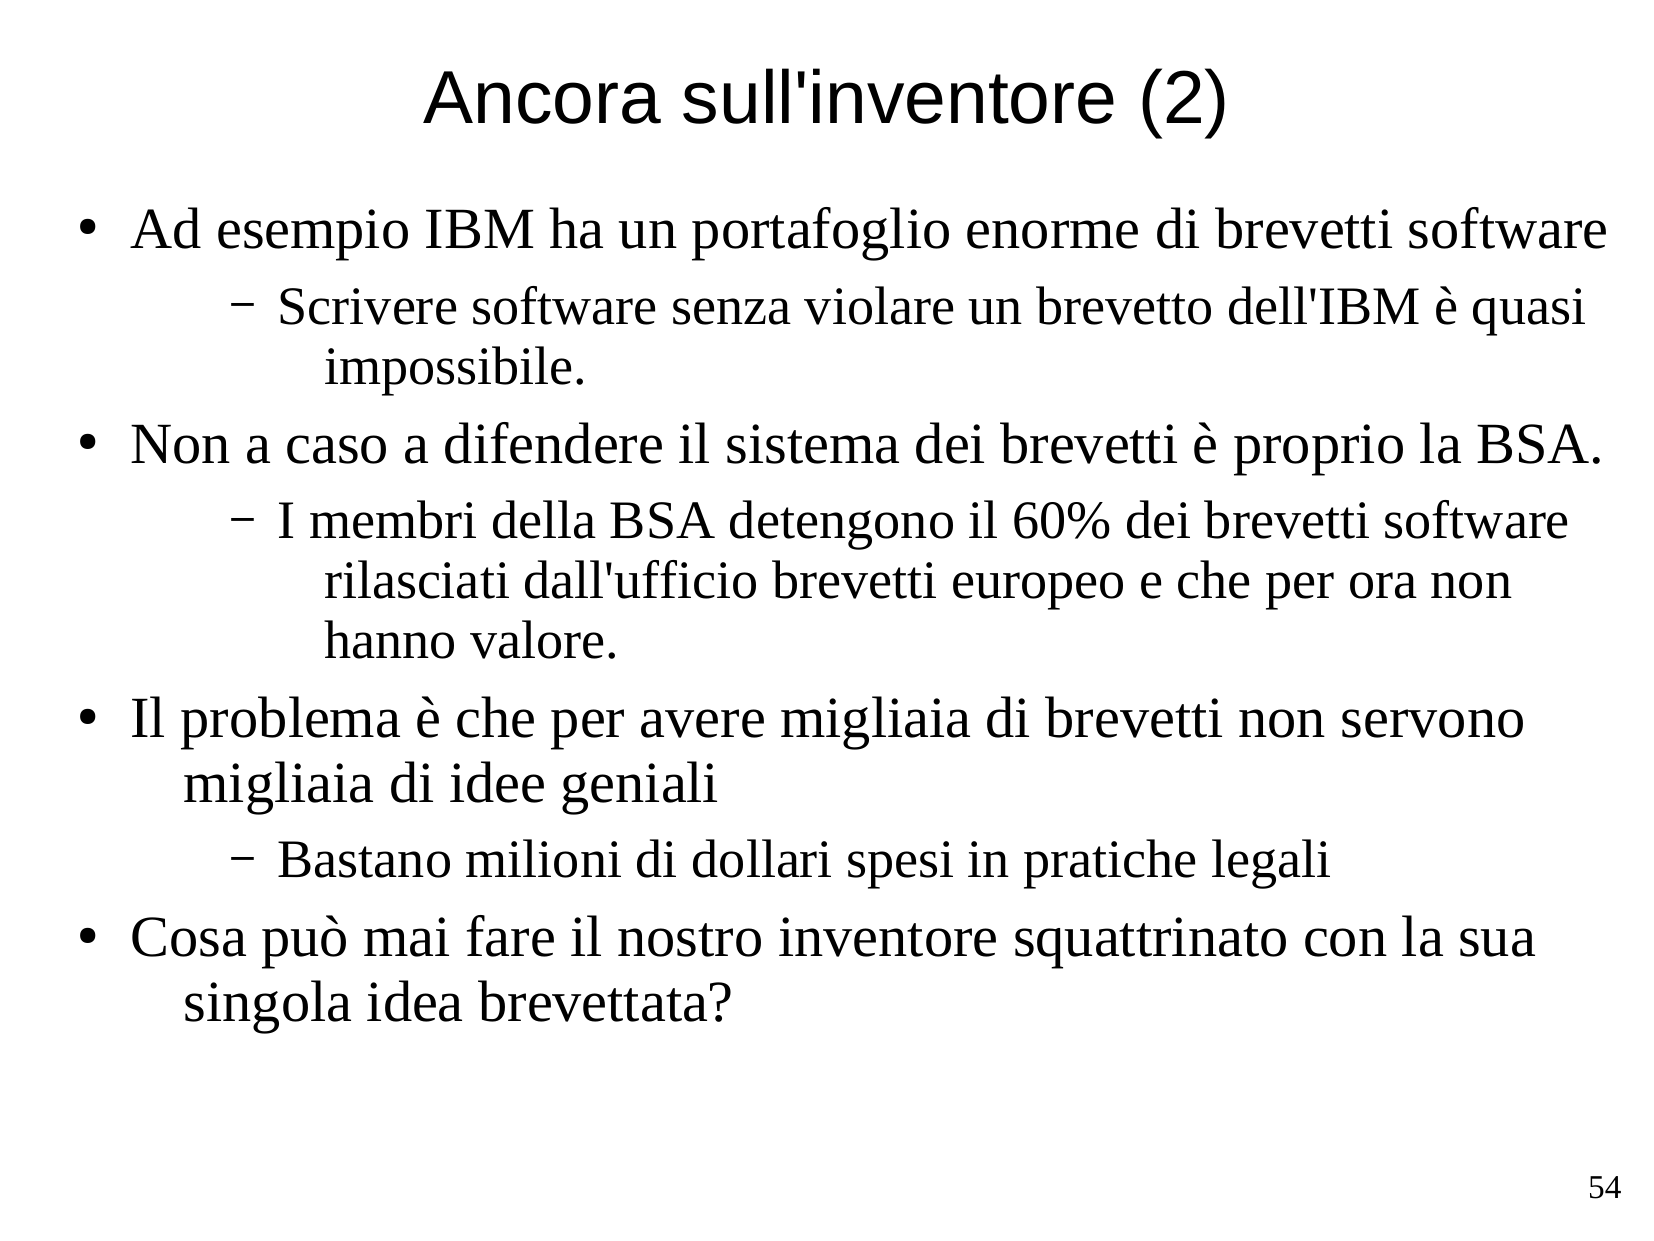

# Ancora sull'inventore (2)
Ad esempio IBM ha un portafoglio enorme di brevetti software
Scrivere software senza violare un brevetto dell'IBM è quasi impossibile.
Non a caso a difendere il sistema dei brevetti è proprio la BSA.
I membri della BSA detengono il 60% dei brevetti software rilasciati dall'ufficio brevetti europeo e che per ora non hanno valore.
Il problema è che per avere migliaia di brevetti non servono migliaia di idee geniali
Bastano milioni di dollari spesi in pratiche legali
Cosa può mai fare il nostro inventore squattrinato con la sua singola idea brevettata?